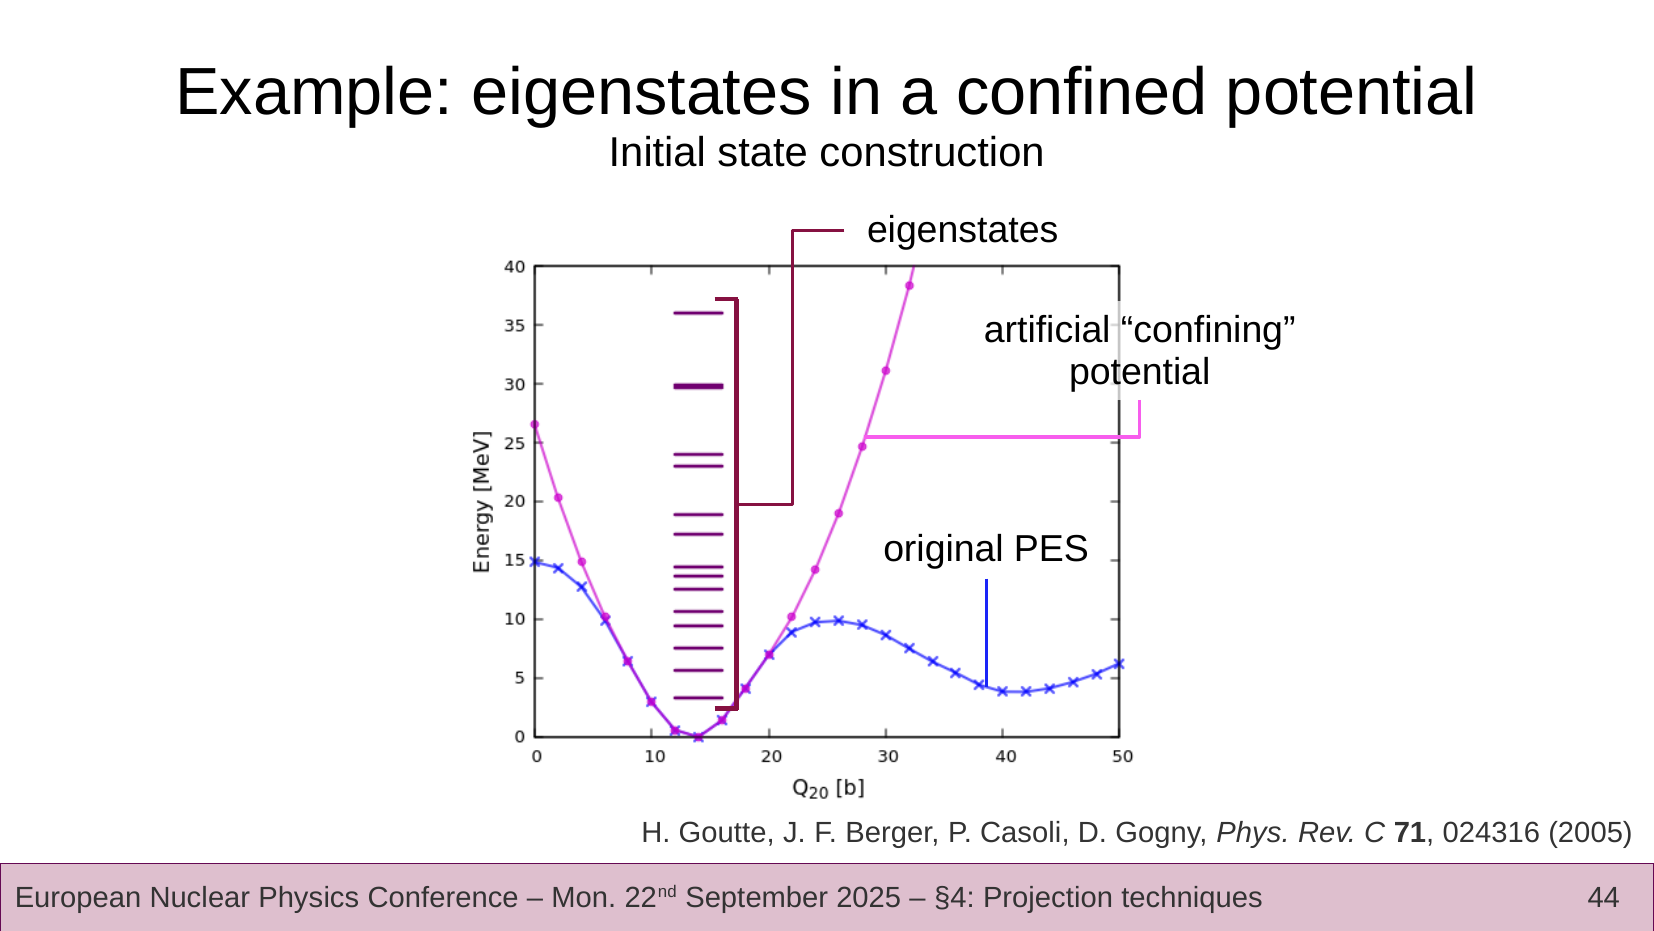

# Example: eigenstates in a confined potential Initial state construction
eigenstates
artificial “confining” potential
original PES
H. Goutte, J. F. Berger, P. Casoli, D. Gogny, Phys. Rev. C 71, 024316 (2005)
European Nuclear Physics Conference – Mon. 22nd September 2025 – §4: Projection techniques